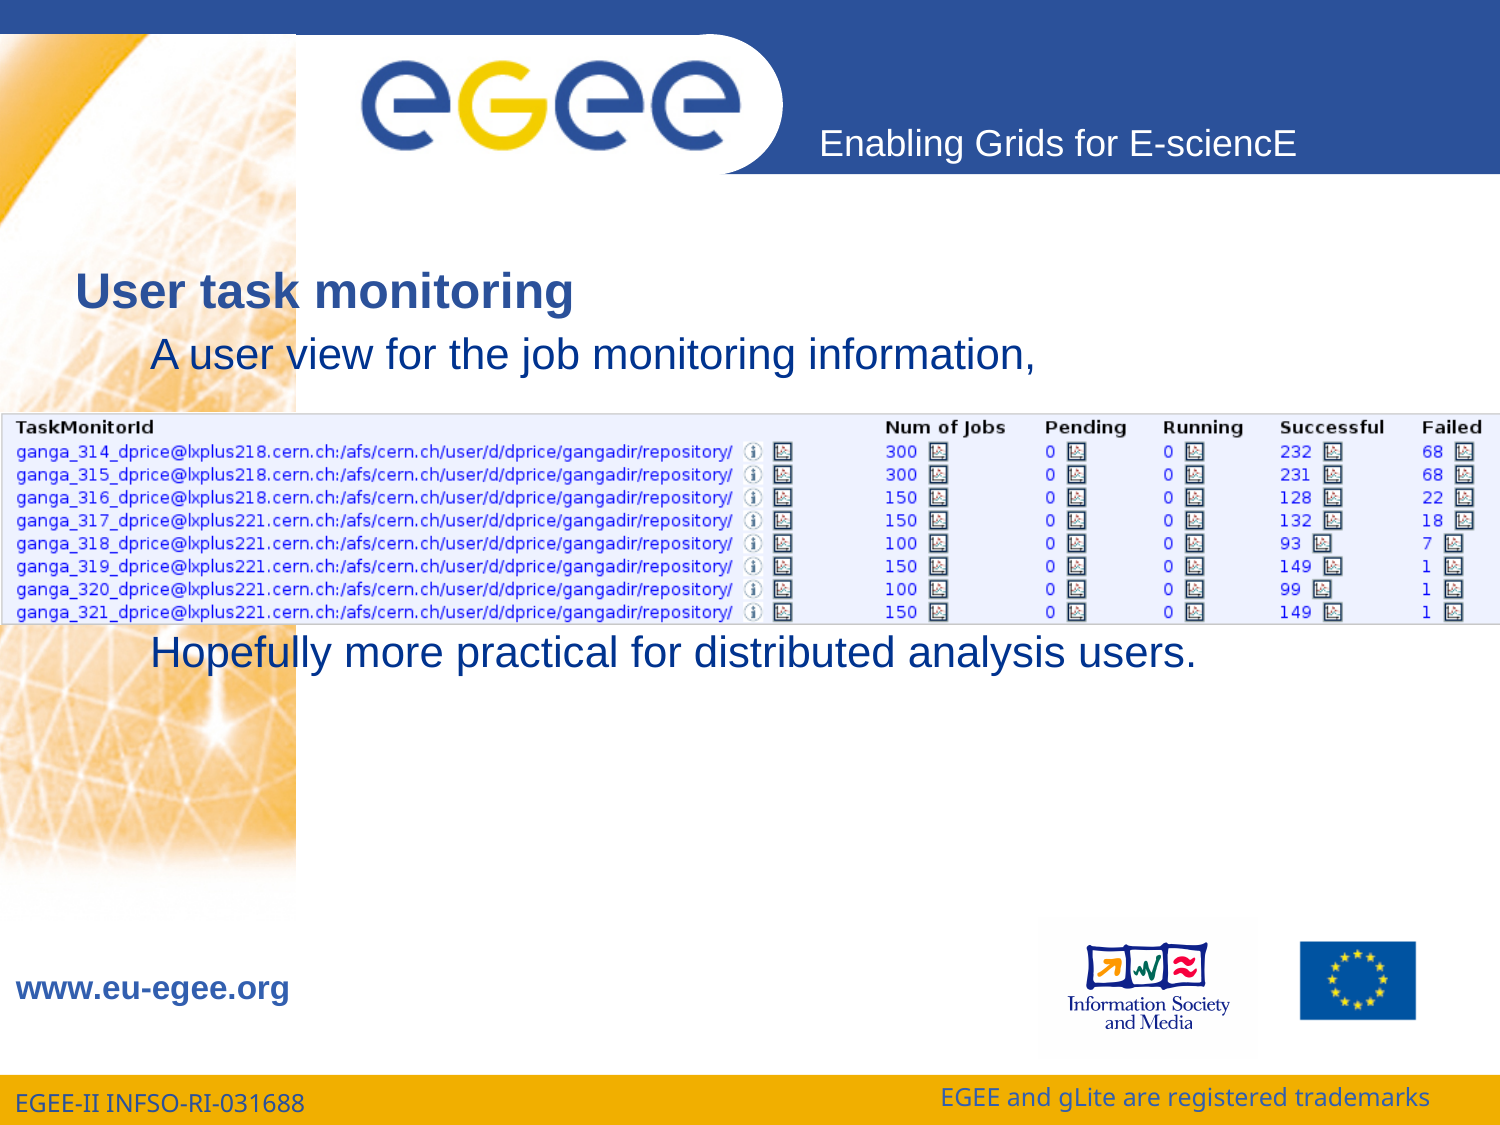

User task monitoring
A user view for the job monitoring information,
Hopefully more practical for distributed analysis users.
#